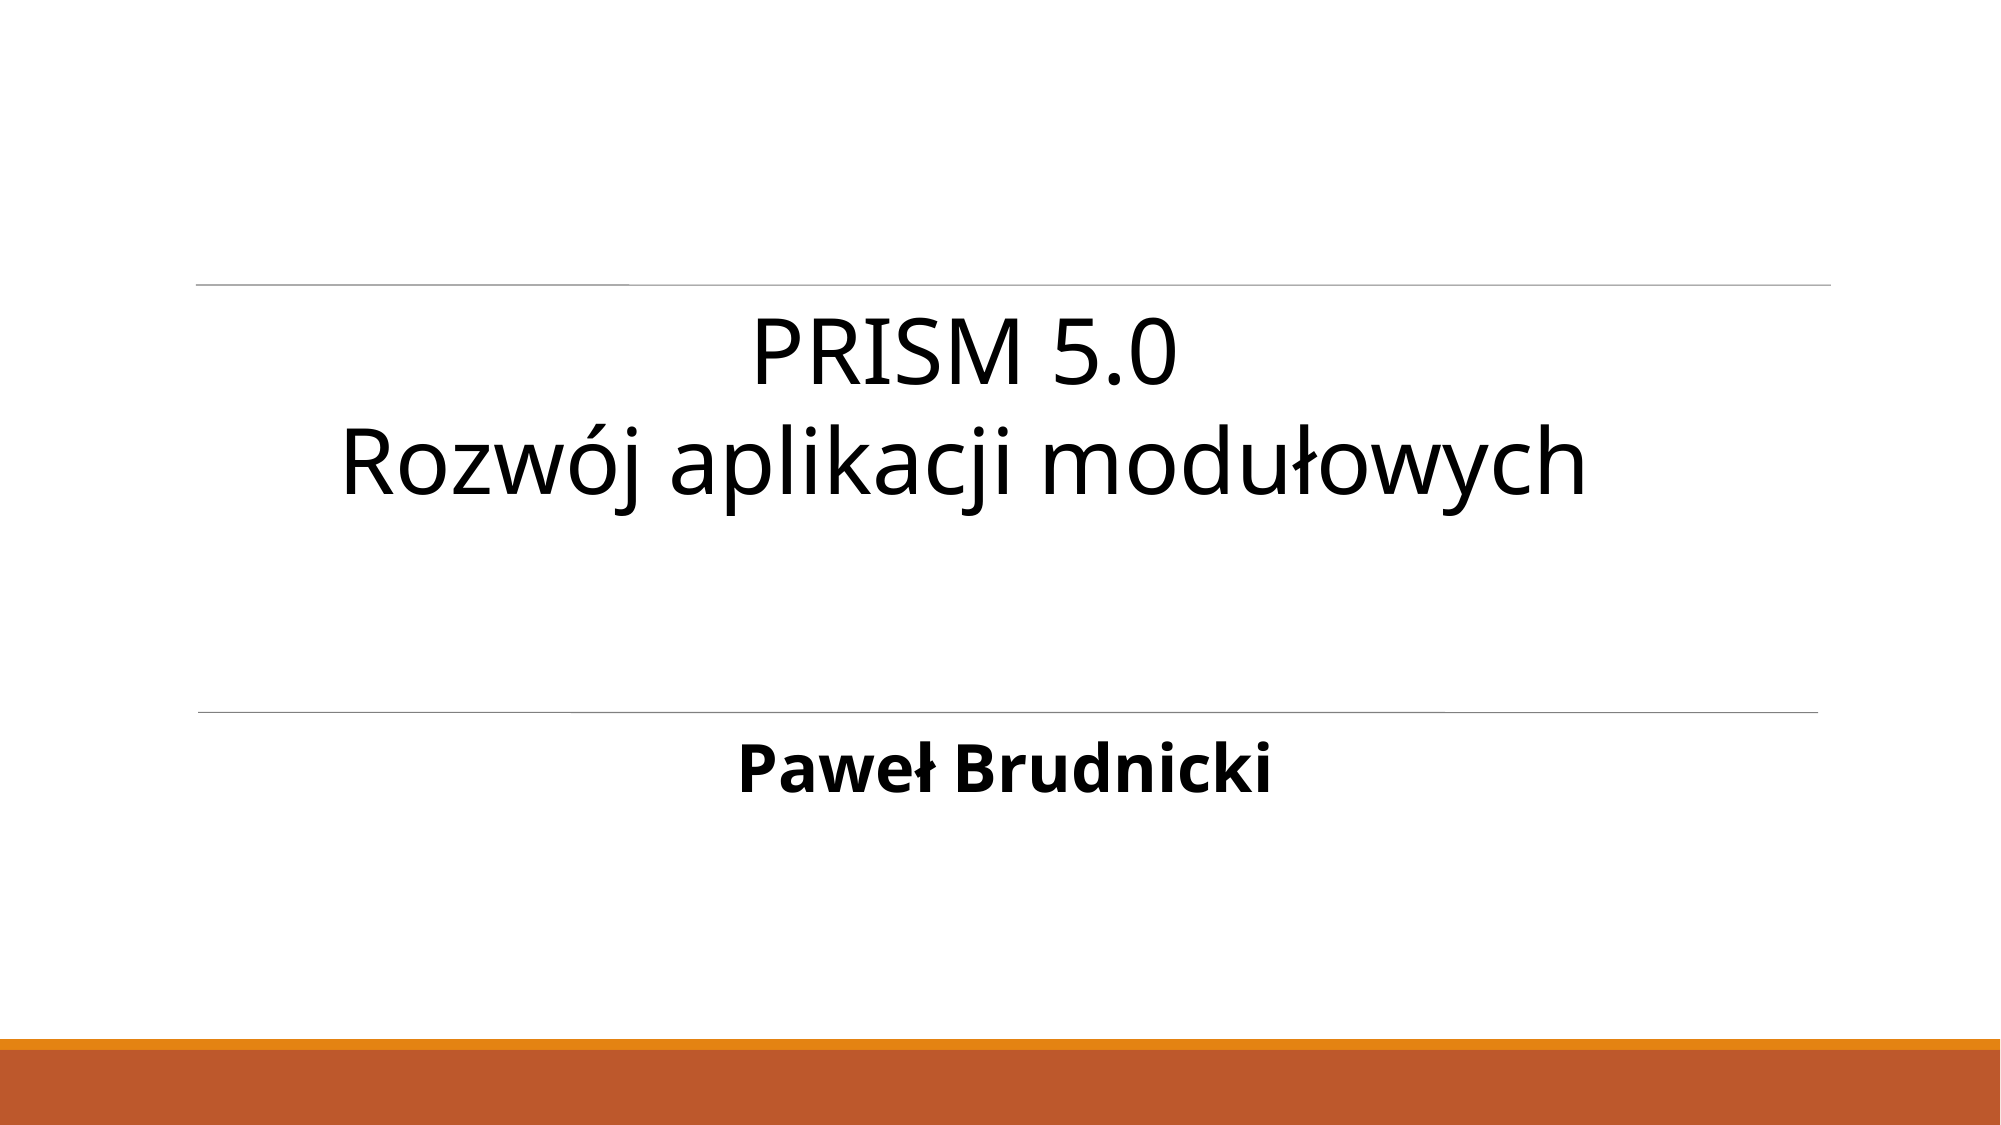

# PRISM 5.0 Rozwój aplikacji modułowych
Paweł Brudnicki